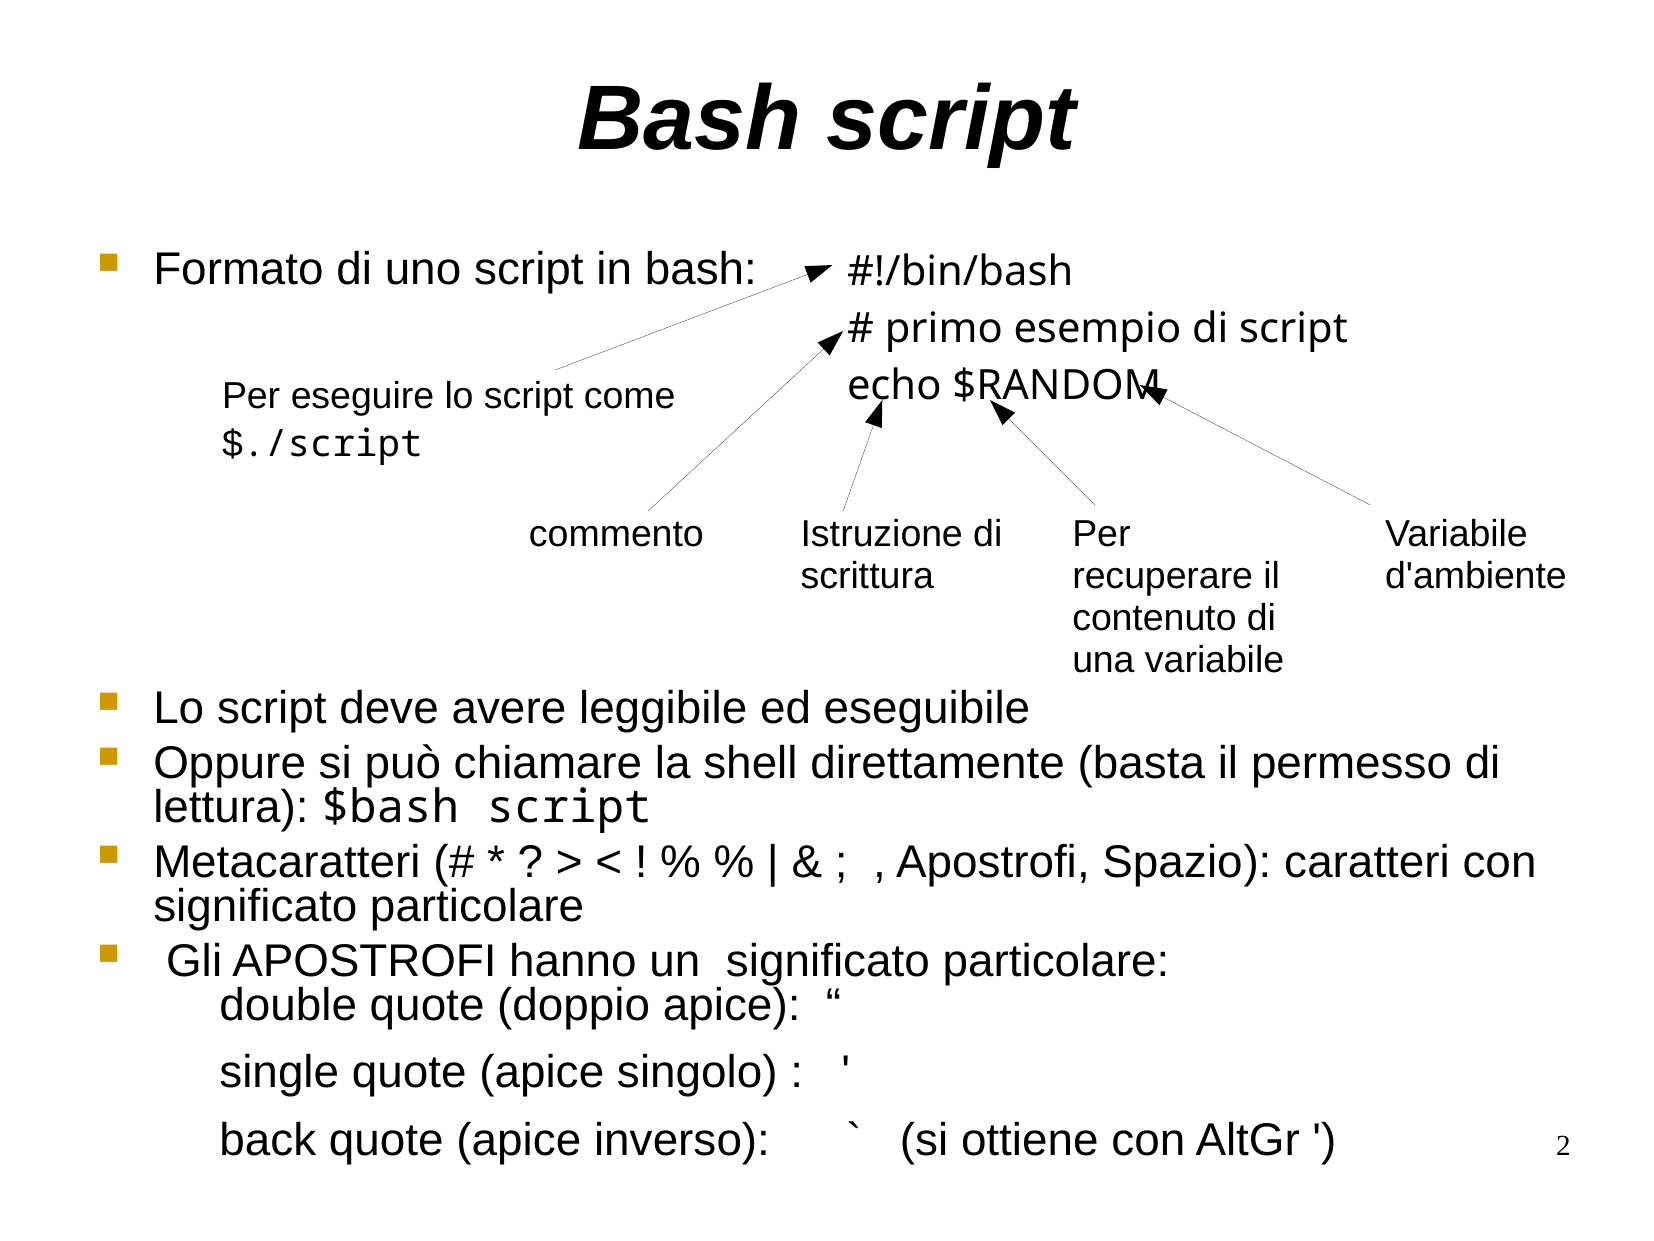

# Bash script
#!/bin/bash
# primo esempio di script
echo $RANDOM
Formato di uno script in bash:
Lo script deve avere leggibile ed eseguibile
Oppure si può chiamare la shell direttamente (basta il permesso di lettura): $bash script
Metacaratteri (# * ? > < ! % % | & ; , Apostrofi, Spazio): caratteri con significato particolare
 Gli APOSTROFI hanno un significato particolare:
double quote (doppio apice): “
single quote (apice singolo) : '
back quote (apice inverso): ` (si ottiene con AltGr ')
Per eseguire lo script come $./script
commento
Istruzione di scrittura
Per recuperare il contenuto di una variabile
Variabile d'ambiente
2